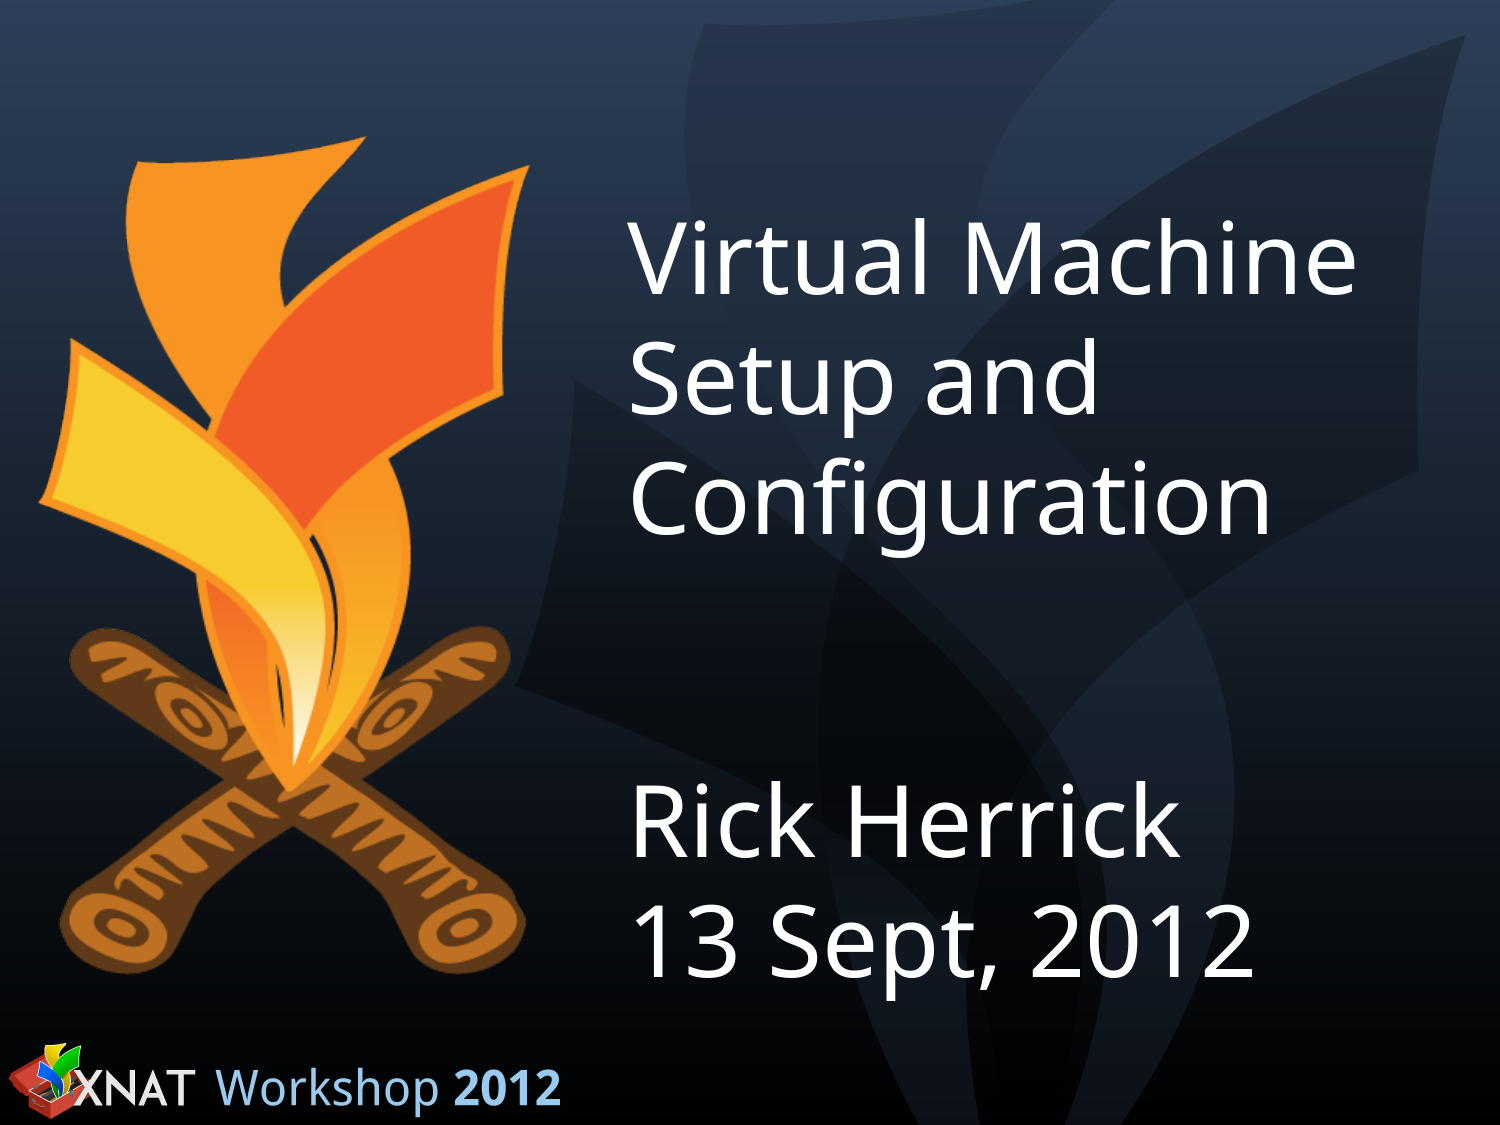

# Virtual Machine Setup and Configuration
Rick Herrick
13 Sept, 2012